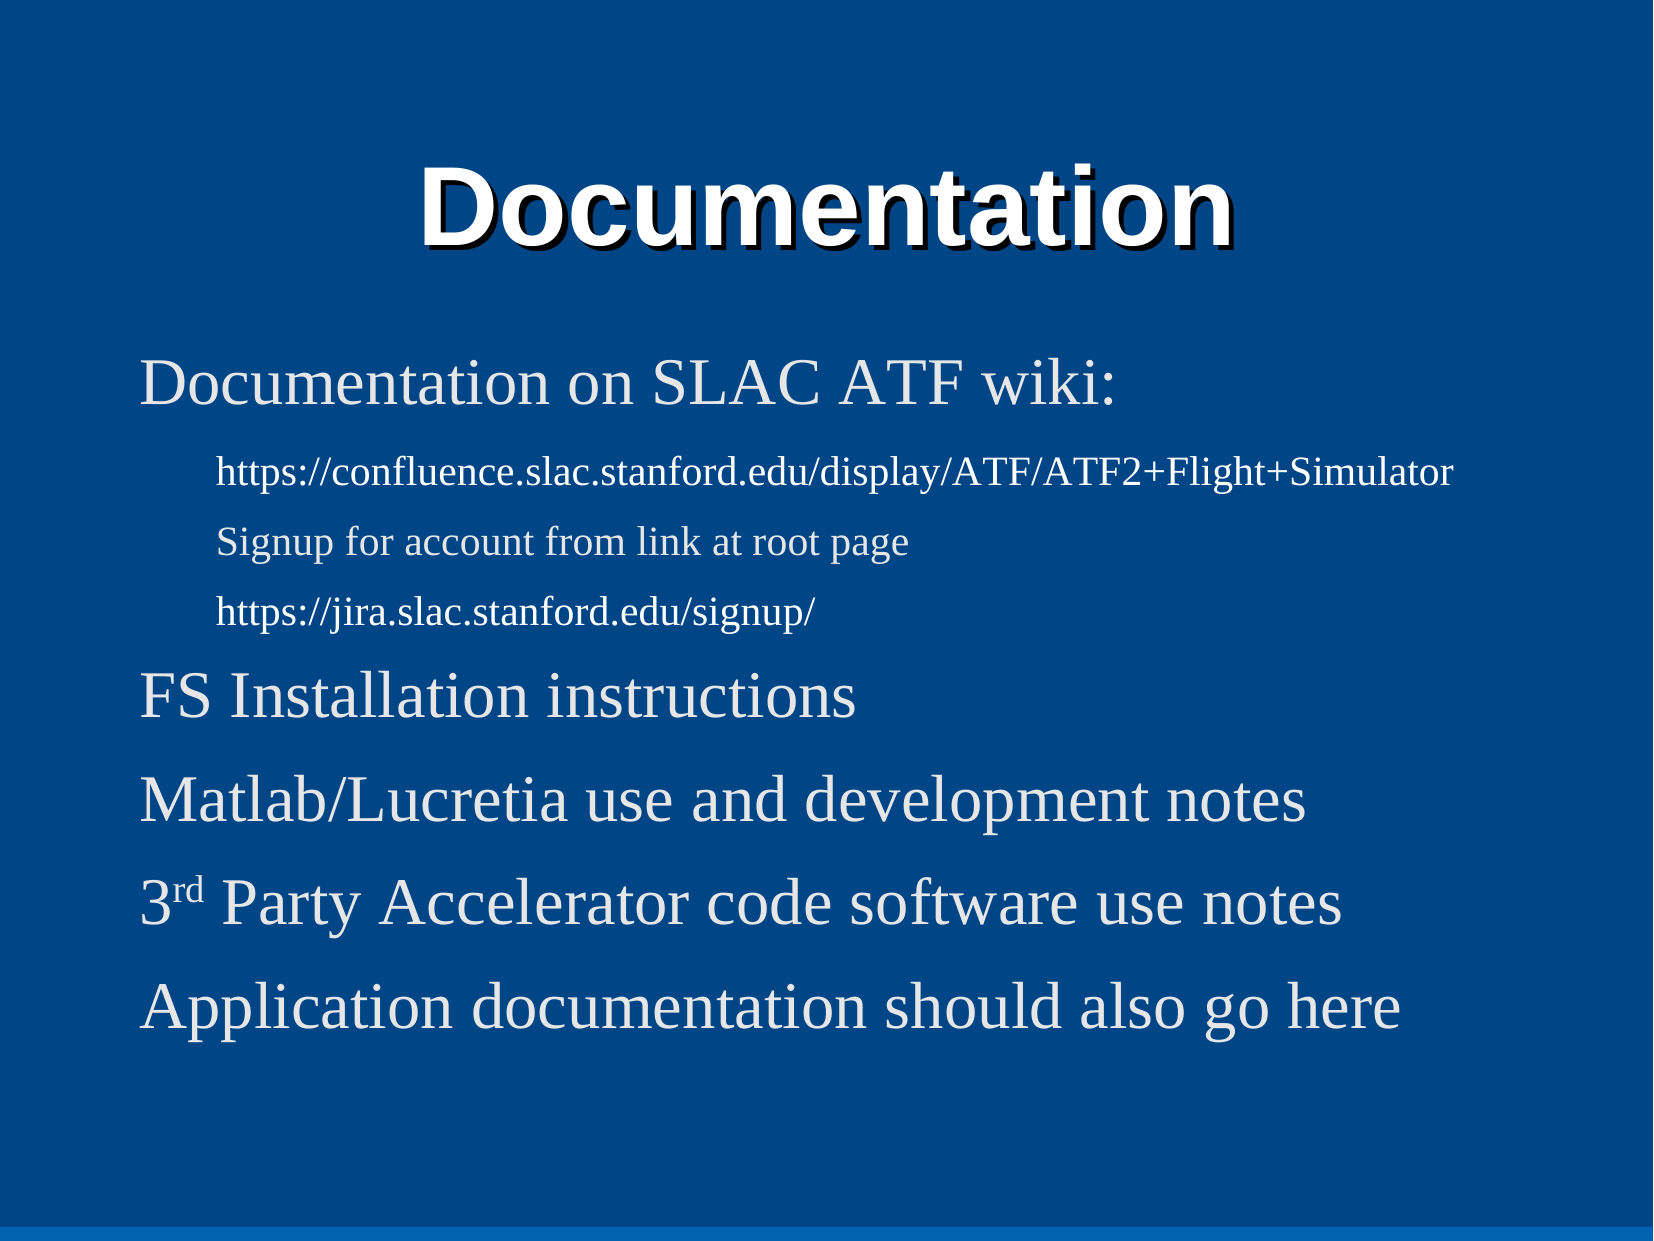

# Documentation
Documentation on SLAC ATF wiki:
https://confluence.slac.stanford.edu/display/ATF/ATF2+Flight+Simulator
Signup for account from link at root page
https://jira.slac.stanford.edu/signup/
FS Installation instructions
Matlab/Lucretia use and development notes
3rd Party Accelerator code software use notes
Application documentation should also go here